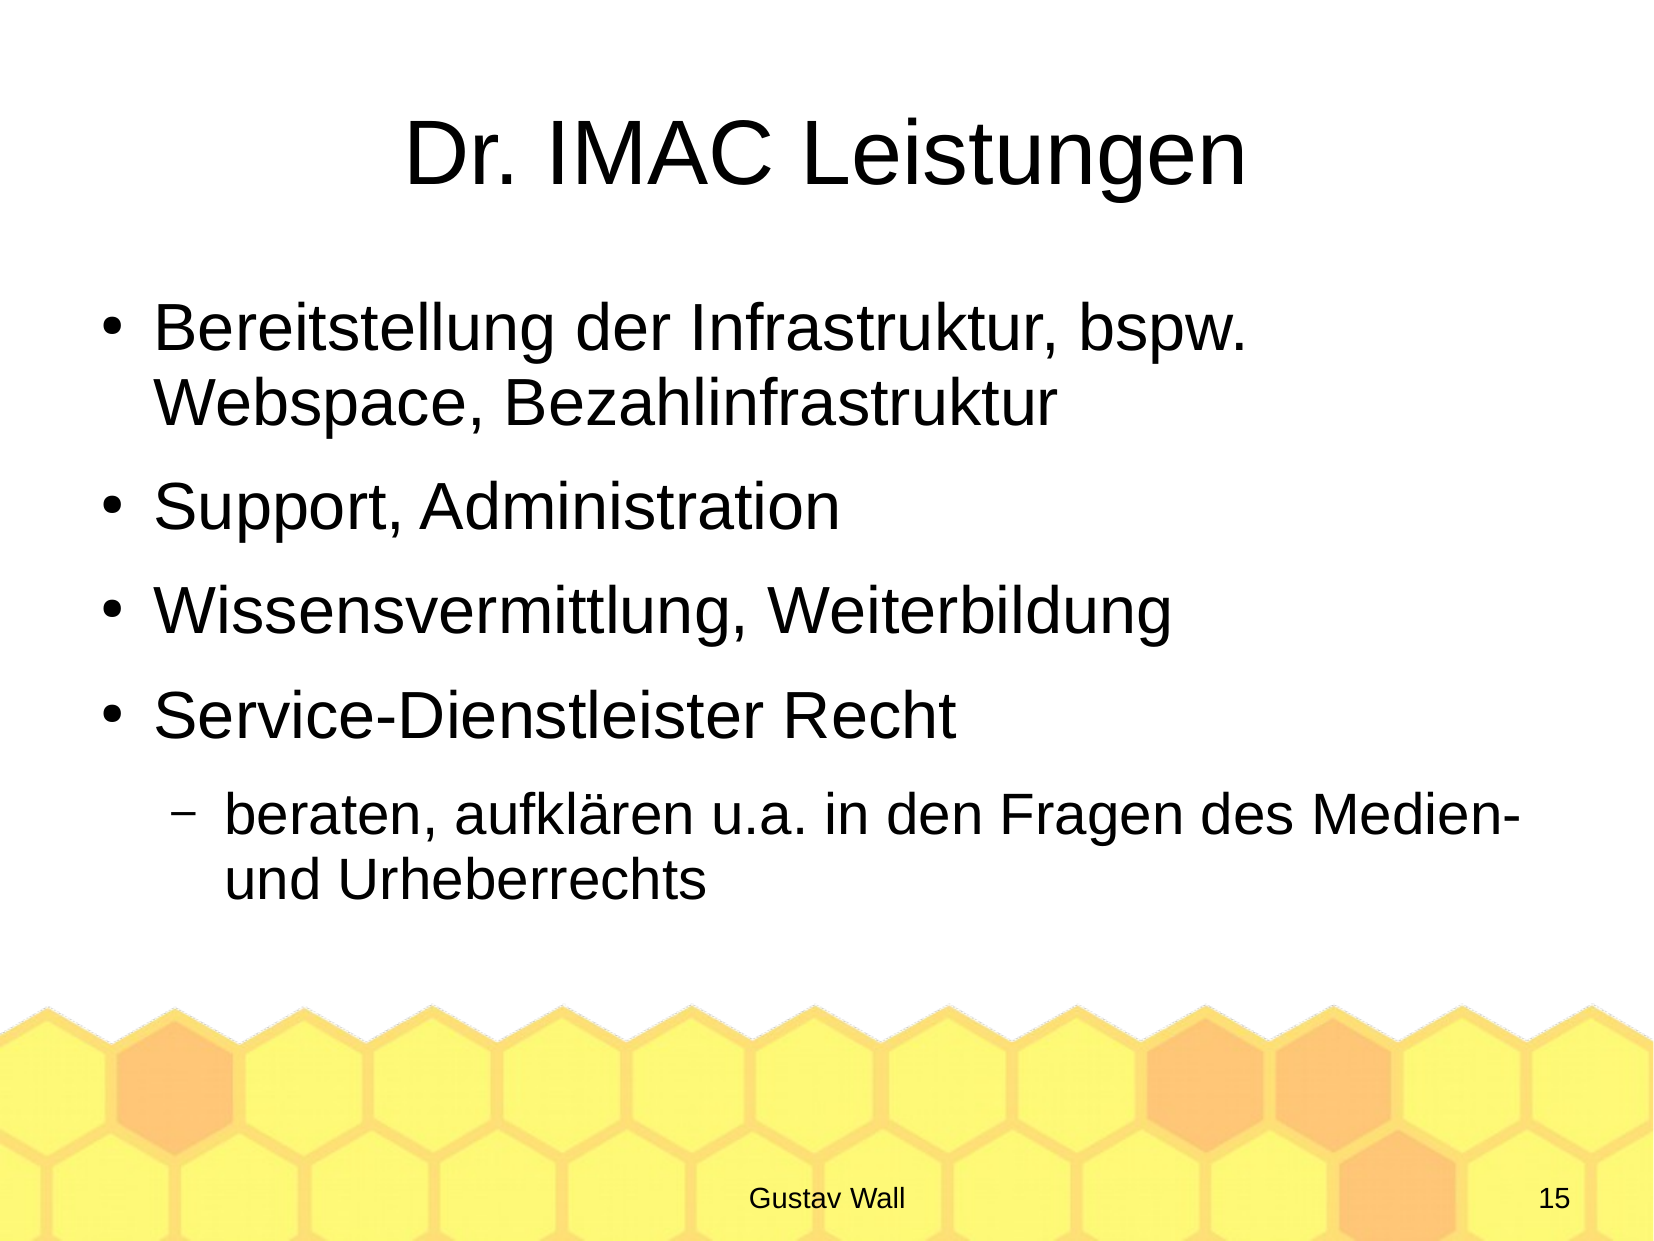

# Dr. IMAC Leistungen
Bereitstellung der Infrastruktur, bspw. Webspace, Bezahlinfrastruktur
Support, Administration
Wissensvermittlung, Weiterbildung
Service-Dienstleister Recht
beraten, aufklären u.a. in den Fragen des Medien- und Urheberrechts
Gustav Wall
15